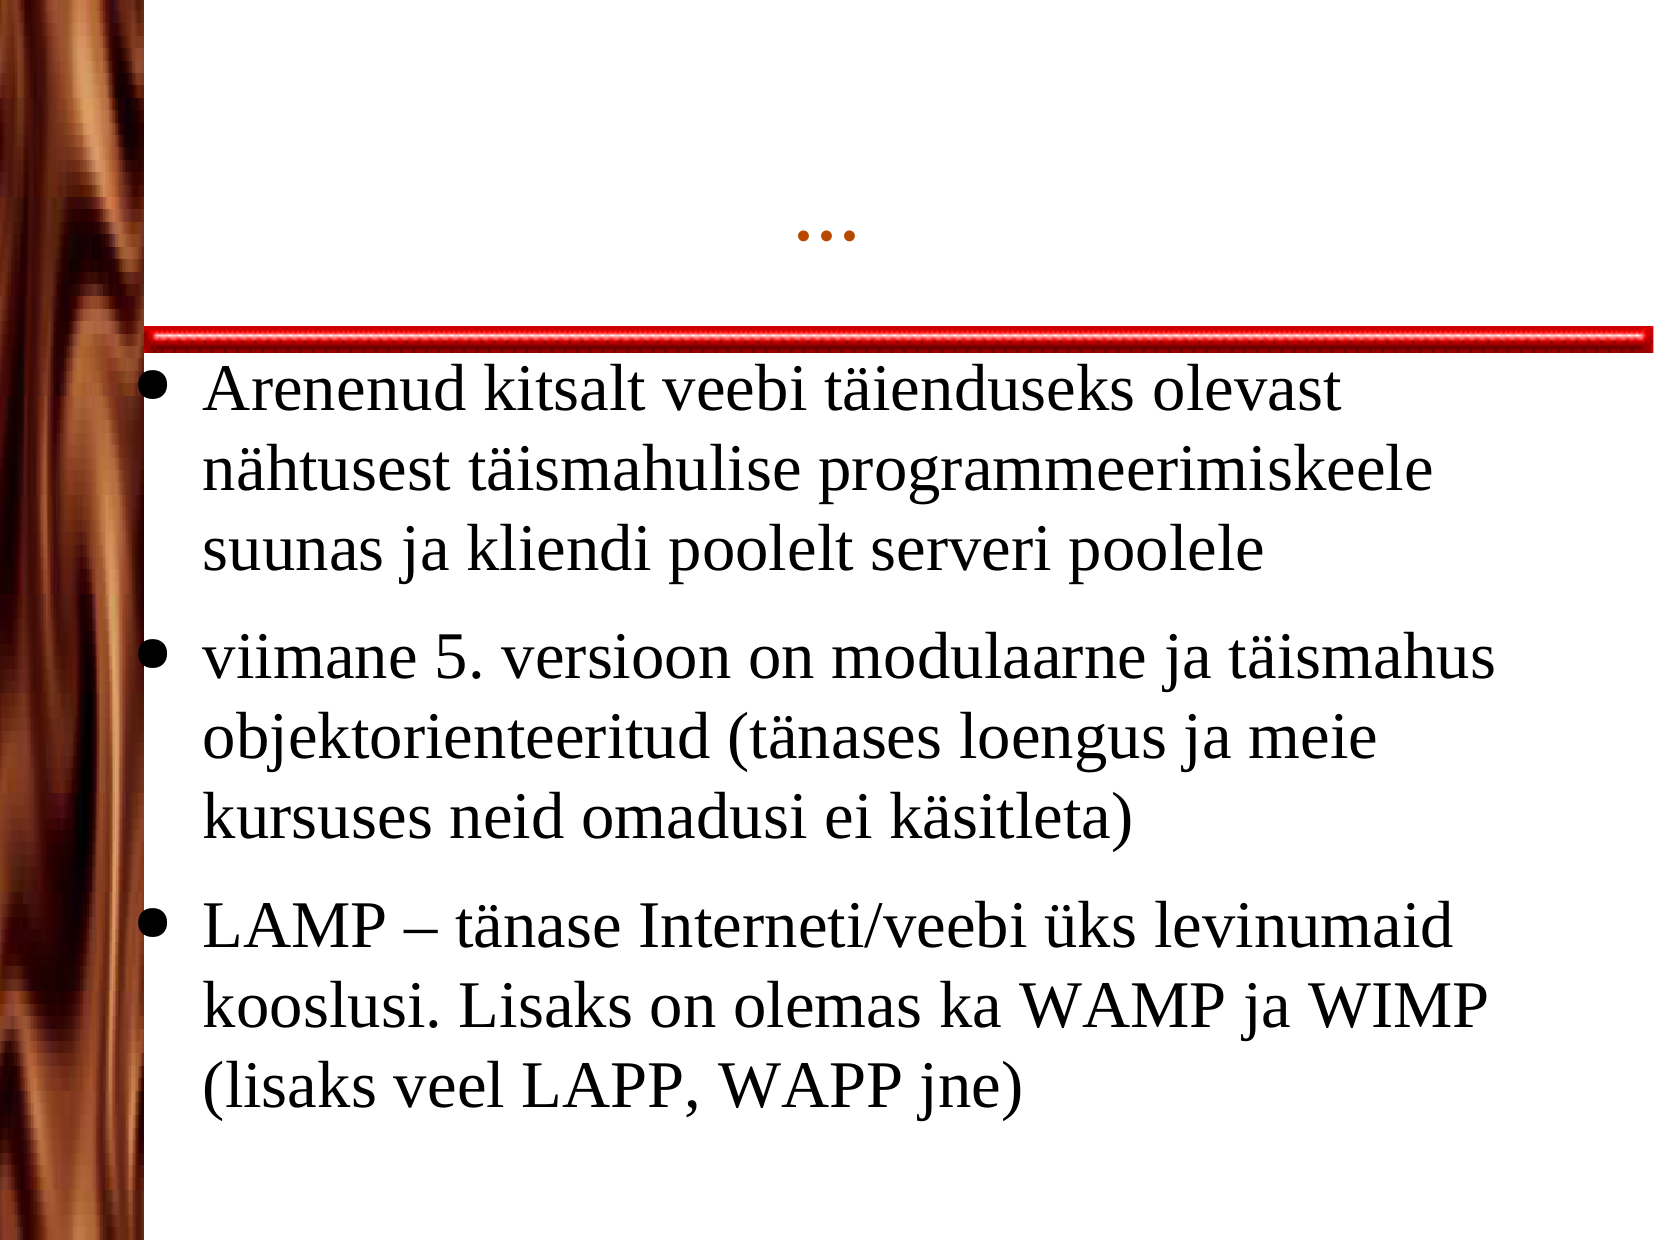

# ...
Arenenud kitsalt veebi täienduseks olevast nähtusest täismahulise programmeerimiskeele suunas ja kliendi poolelt serveri poolele
viimane 5. versioon on modulaarne ja täismahus objektorienteeritud (tänases loengus ja meie kursuses neid omadusi ei käsitleta)
LAMP – tänase Interneti/veebi üks levinumaid kooslusi. Lisaks on olemas ka WAMP ja WIMP (lisaks veel LAPP, WAPP jne)